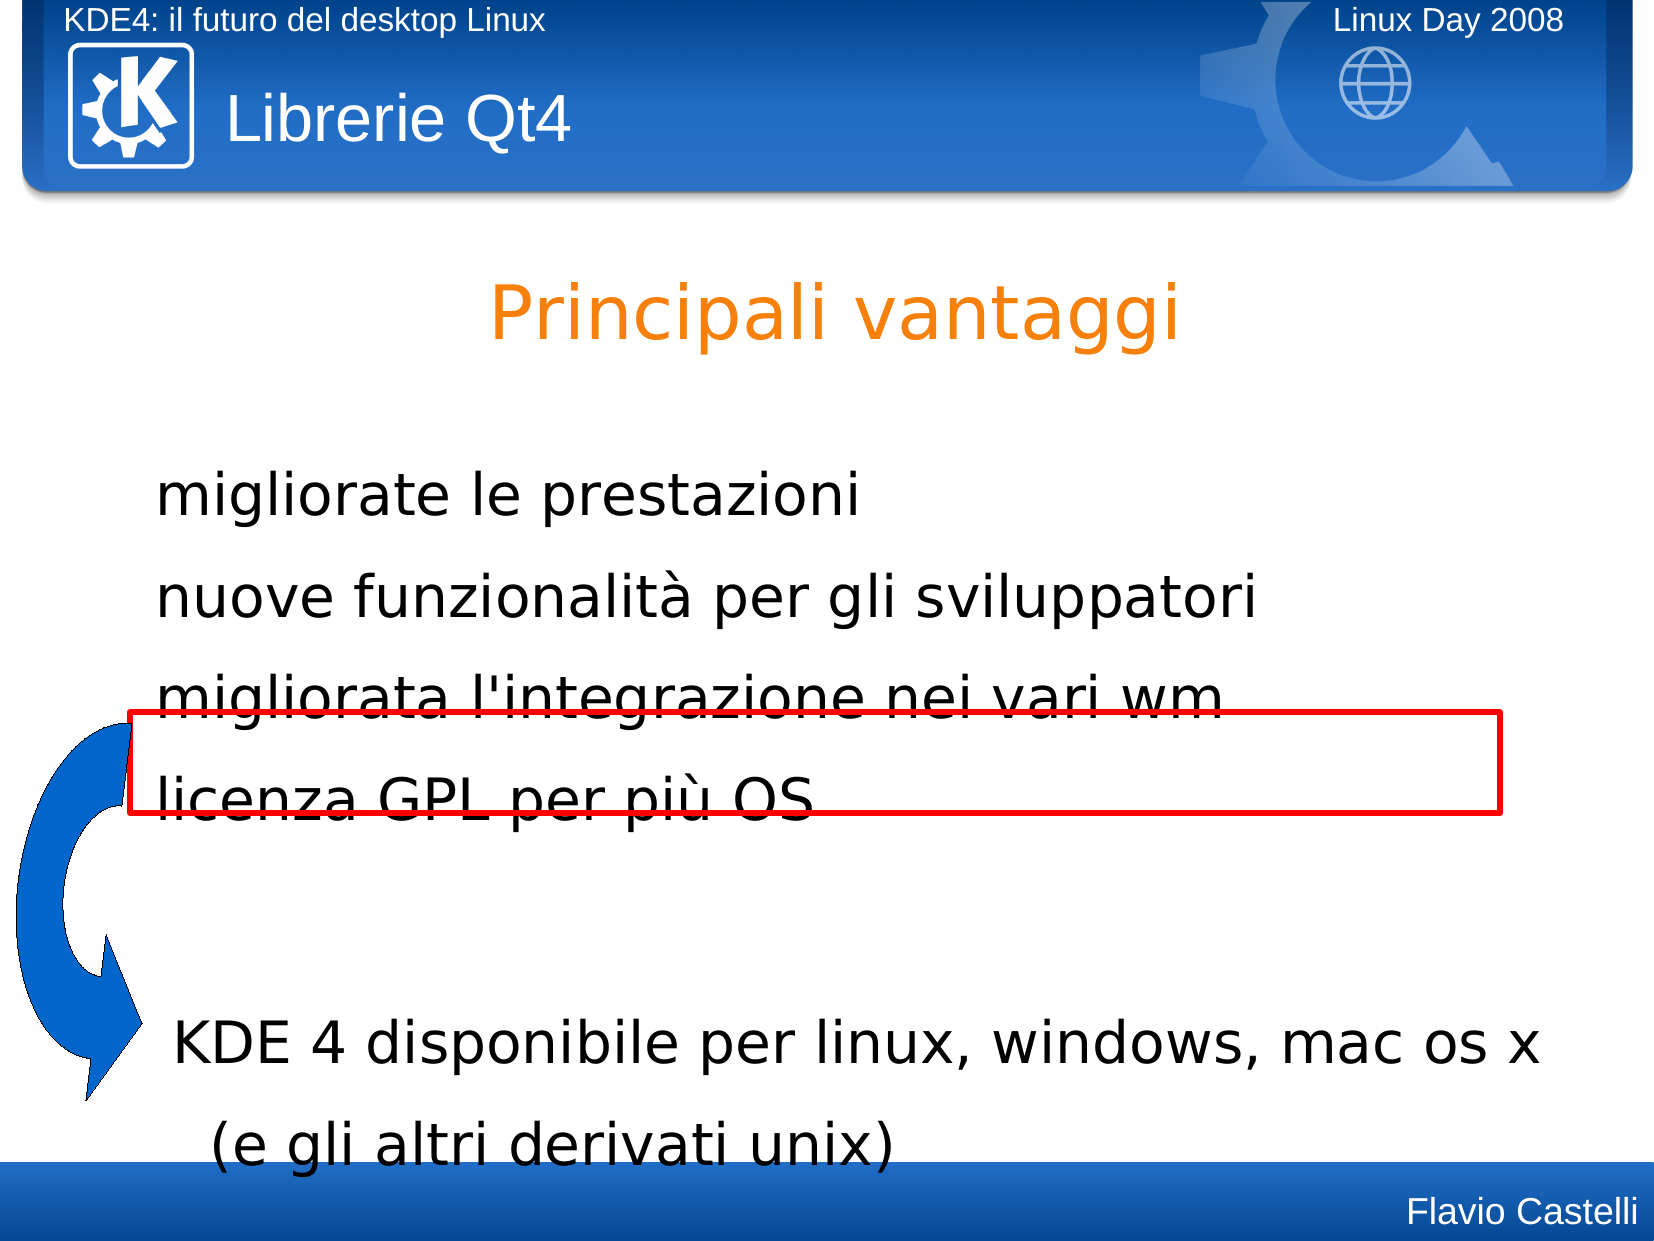

# Librerie Qt4
Principali vantaggi
migliorate le prestazioni
nuove funzionalità per gli sviluppatori
migliorata l'integrazione nei vari wm
licenza GPL per più OS
KDE 4 disponibile per linux, windows, mac os x (e gli altri derivati unix)